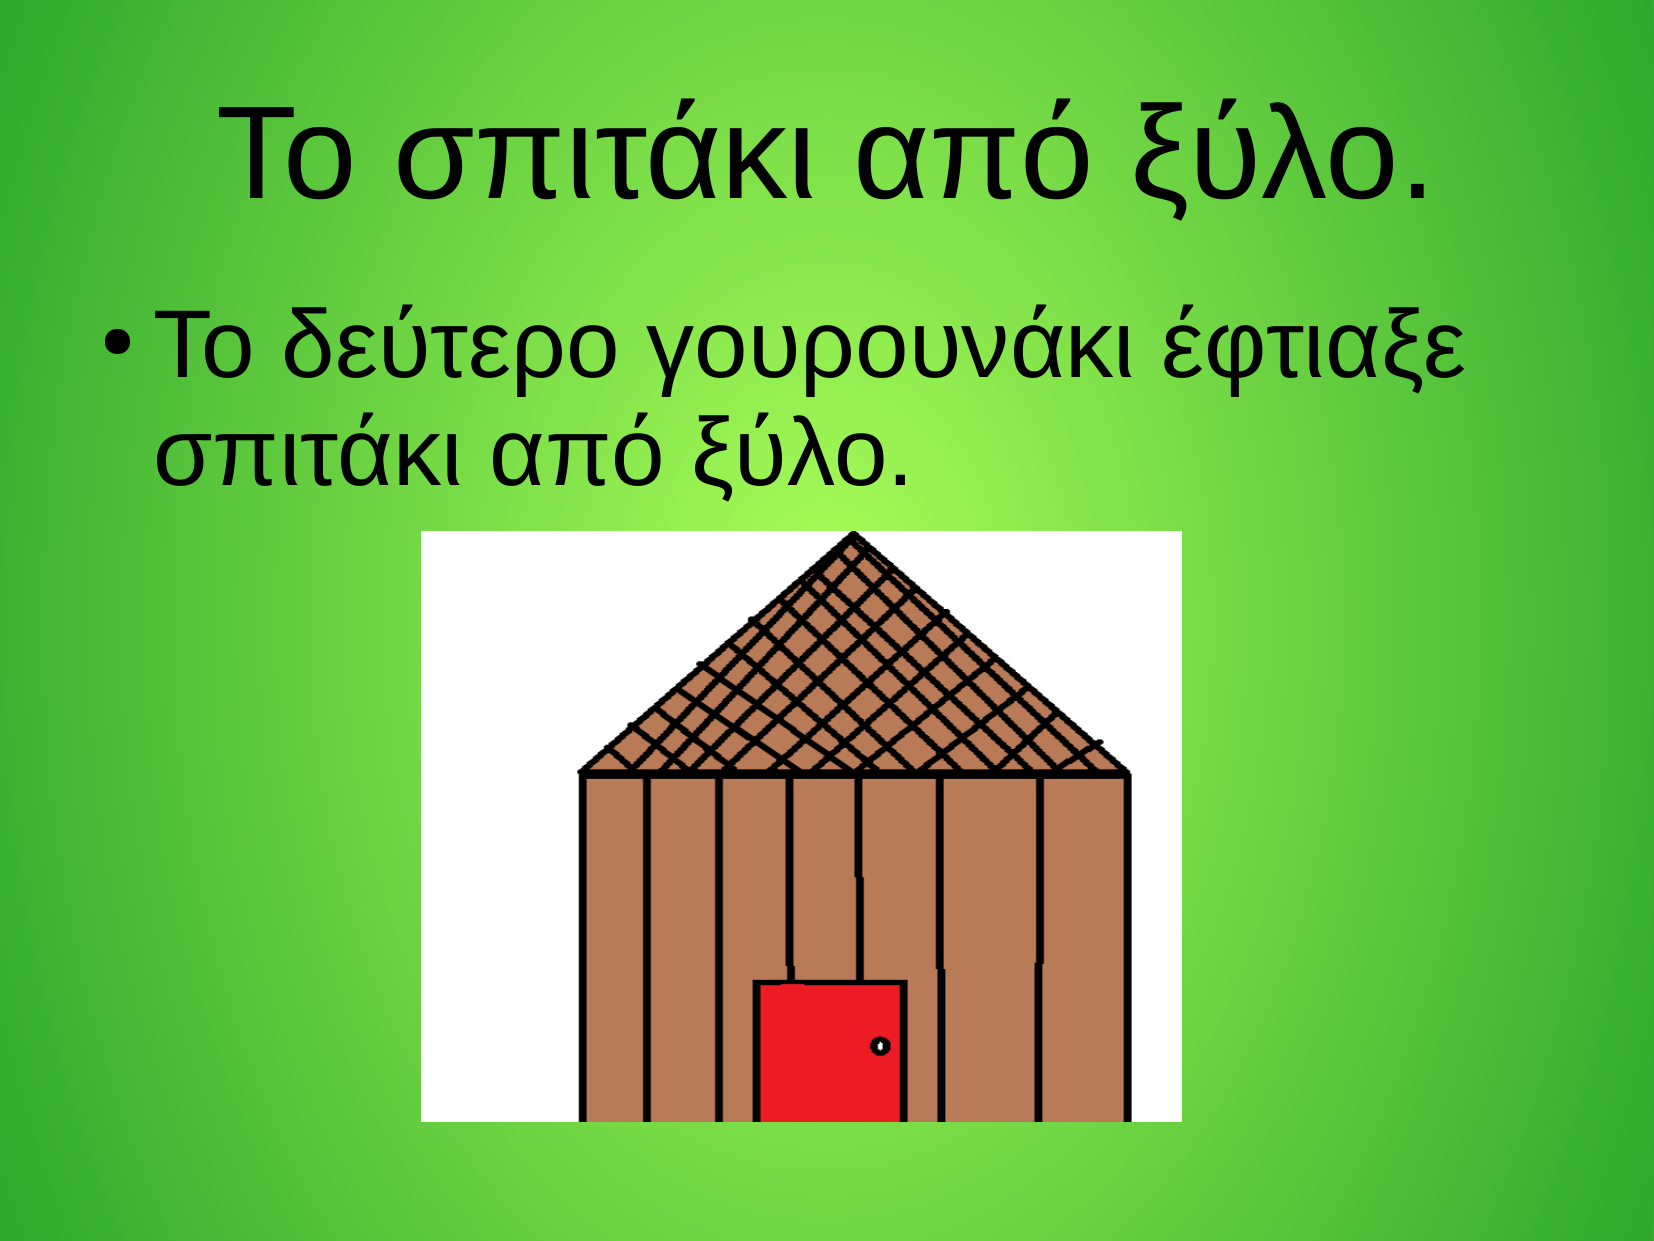

# Το σπιτάκι από ξύλο.
Το δεύτερο γουρουνάκι έφτιαξε σπιτάκι από ξύλο.